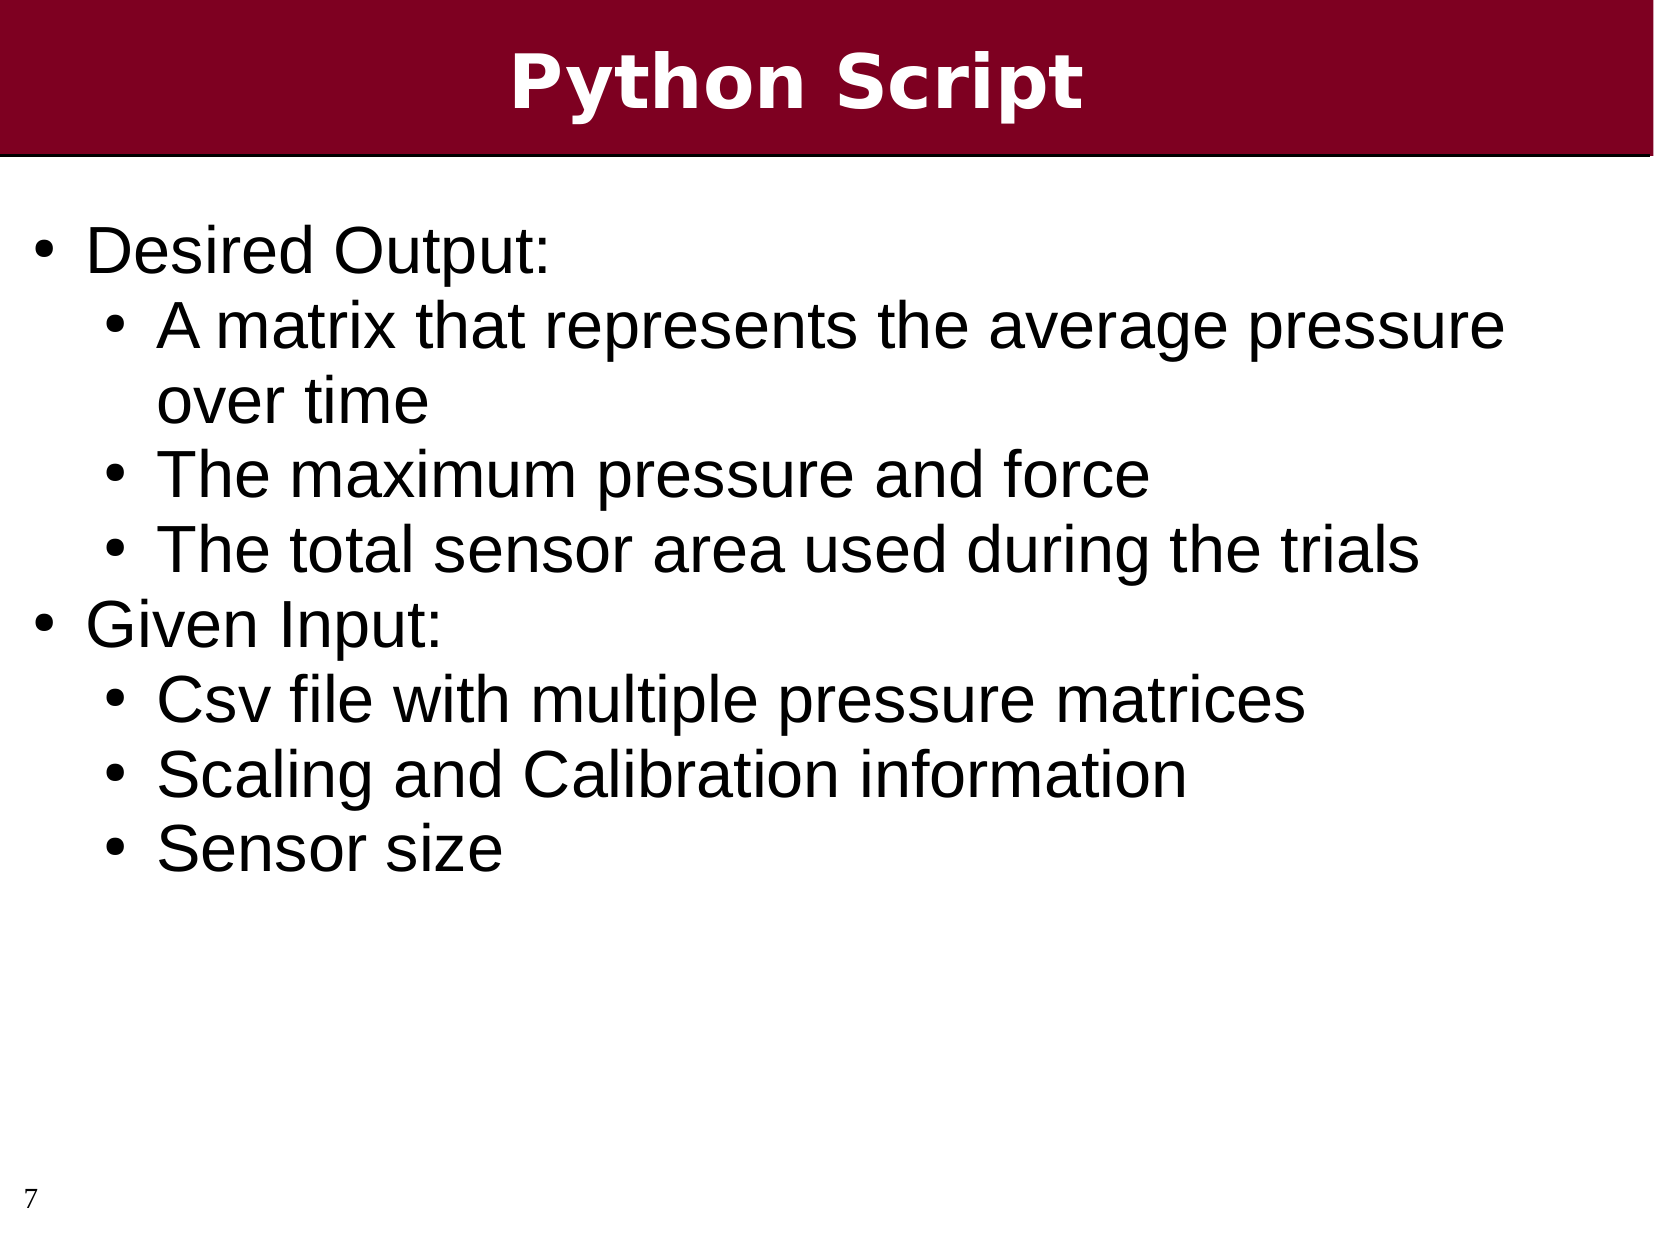

Python Script
Desired Output:
A matrix that represents the average pressure over time
The maximum pressure and force
The total sensor area used during the trials
Given Input:
Csv file with multiple pressure matrices
Scaling and Calibration information
Sensor size